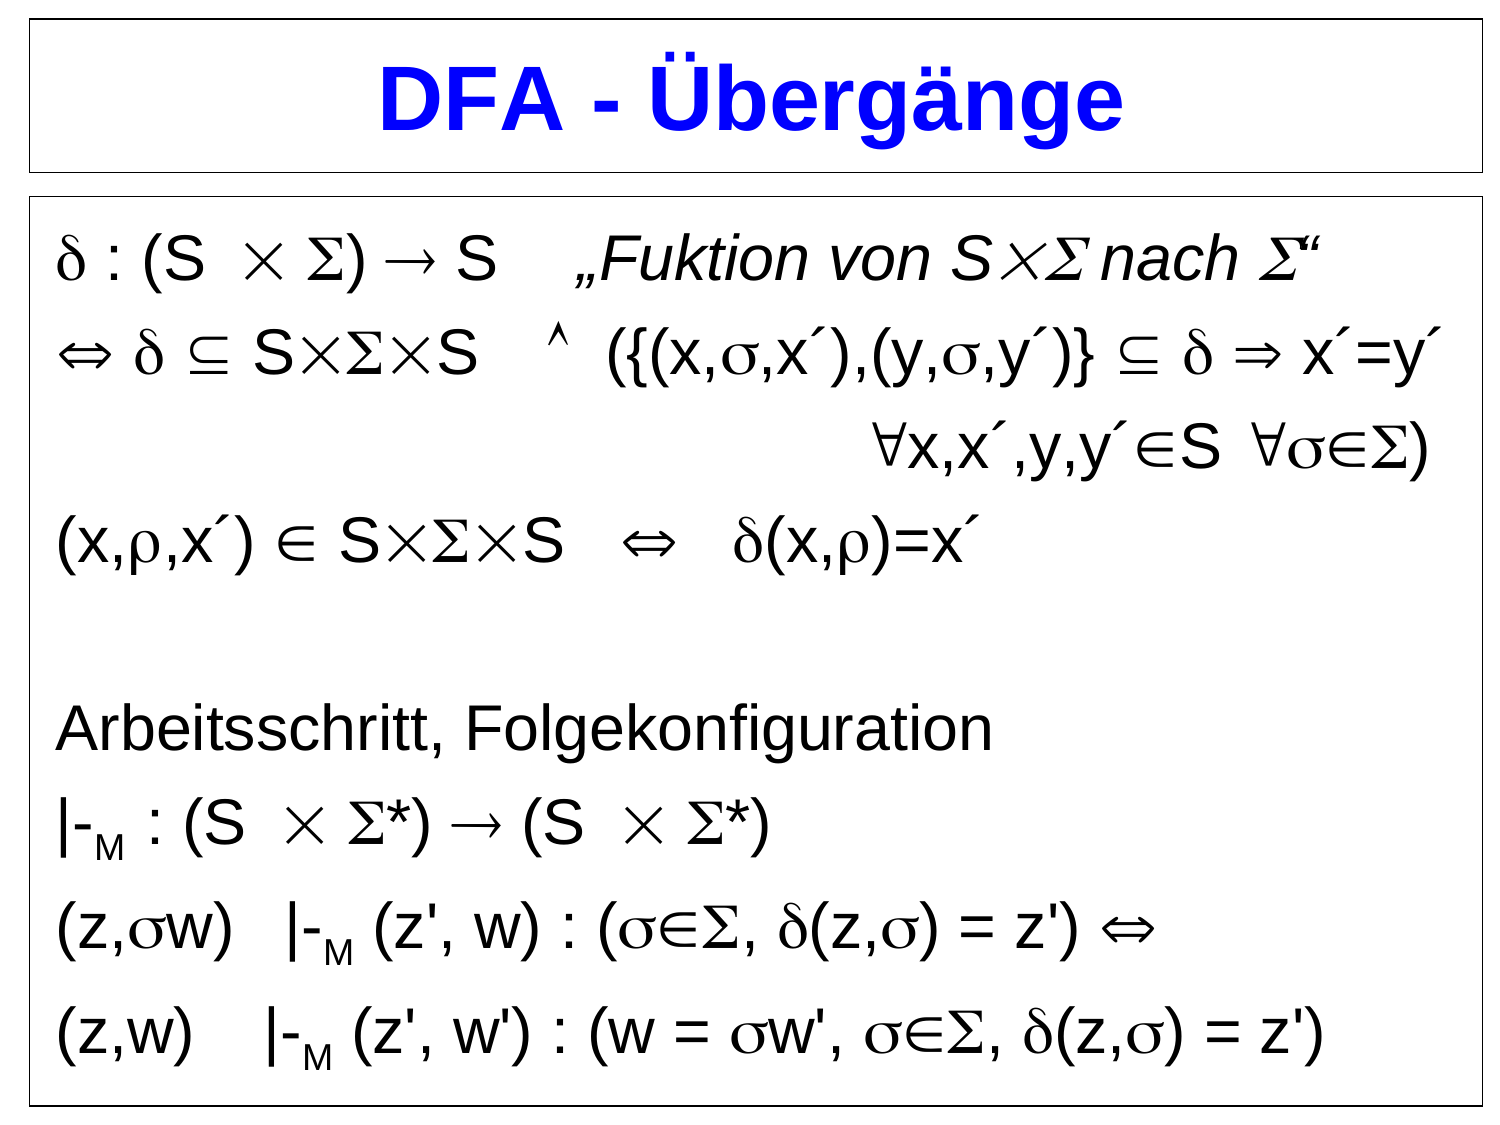

# DFA - Übergänge
 : (S )  S	 „Fuktion von S nach “
   SS  ({(x,,x´),(y,,y´)}    x´=y´
 x,x´,y,y´S )
(x,,x´)  SS  (x,)=x´
Arbeitsschritt, Folgekonfiguration
|-M : (S *)  (S *)
(z,w) |-M (z', w) : (, (z,) = z') 
(z,w)  |-M (z', w') : (w = w', , (z,) = z')